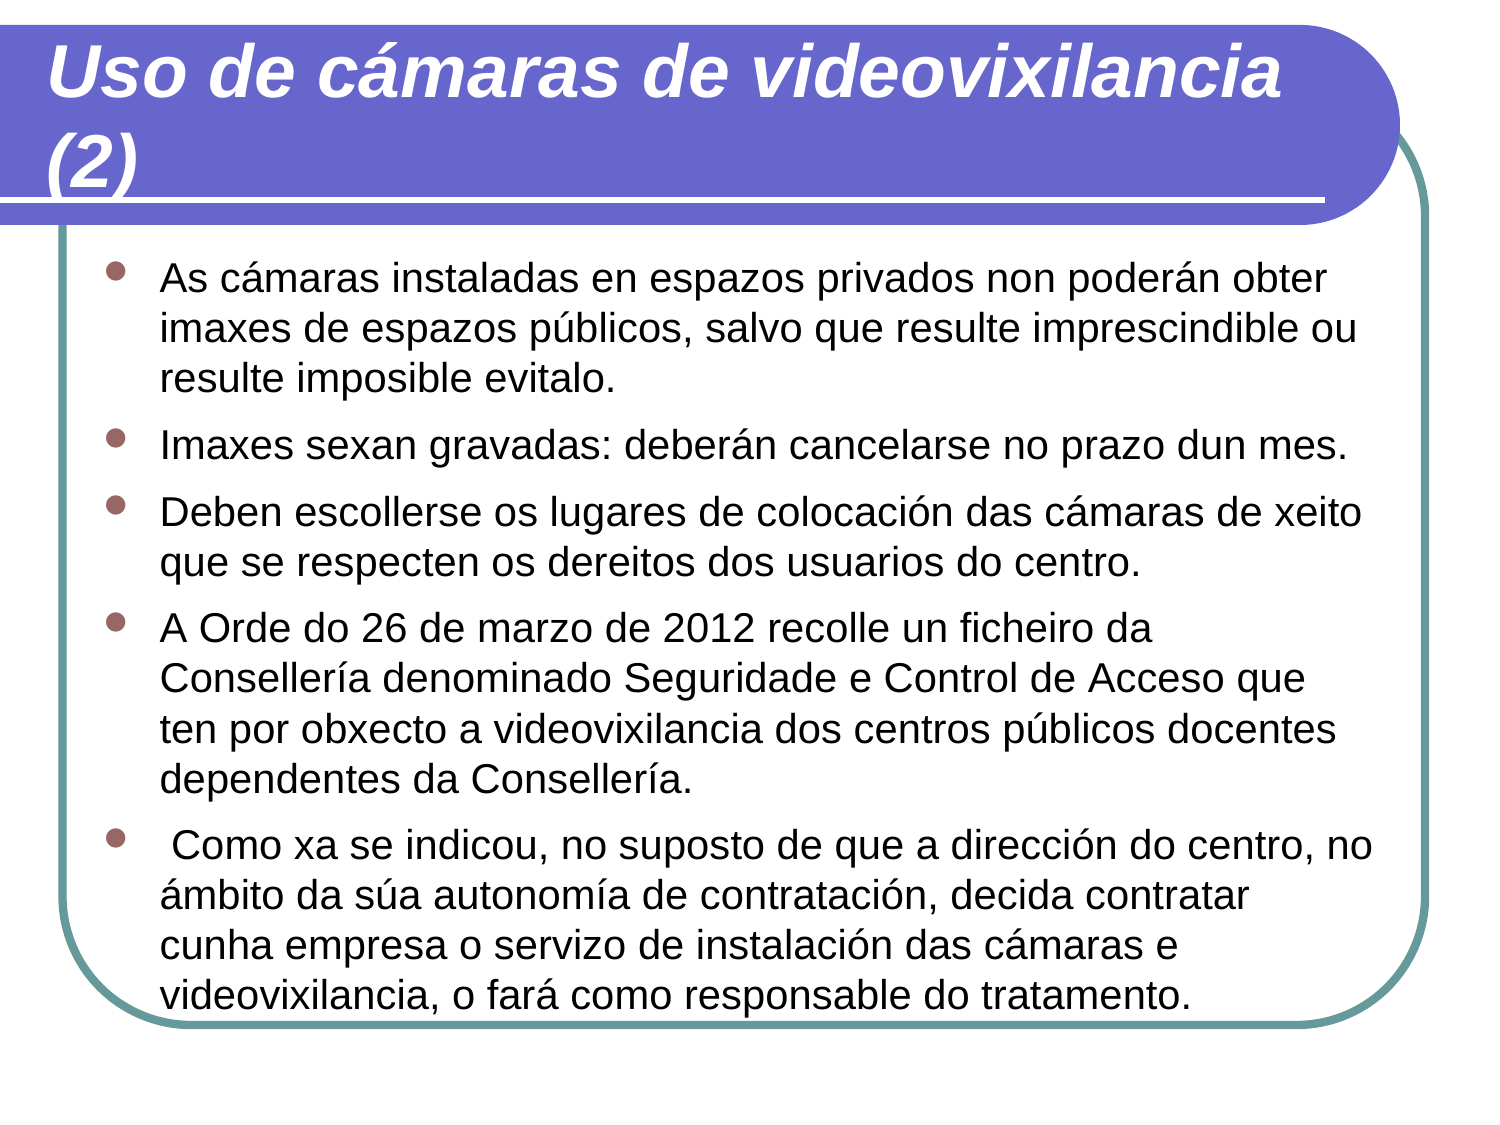

# Uso de cámaras de videovixilancia (2)
As cámaras instaladas en espazos privados non poderán obter imaxes de espazos públicos, salvo que resulte imprescindible ou resulte imposible evitalo.
Imaxes sexan gravadas: deberán cancelarse no prazo dun mes.
Deben escollerse os lugares de colocación das cámaras de xeito que se respecten os dereitos dos usuarios do centro.
A Orde do 26 de marzo de 2012 recolle un ficheiro da Consellería denominado Seguridade e Control de Acceso que ten por obxecto a videovixilancia dos centros públicos docentes dependentes da Consellería.
 Como xa se indicou, no suposto de que a dirección do centro, no ámbito da súa autonomía de contratación, decida contratar cunha empresa o servizo de instalación das cámaras e videovixilancia, o fará como responsable do tratamento.